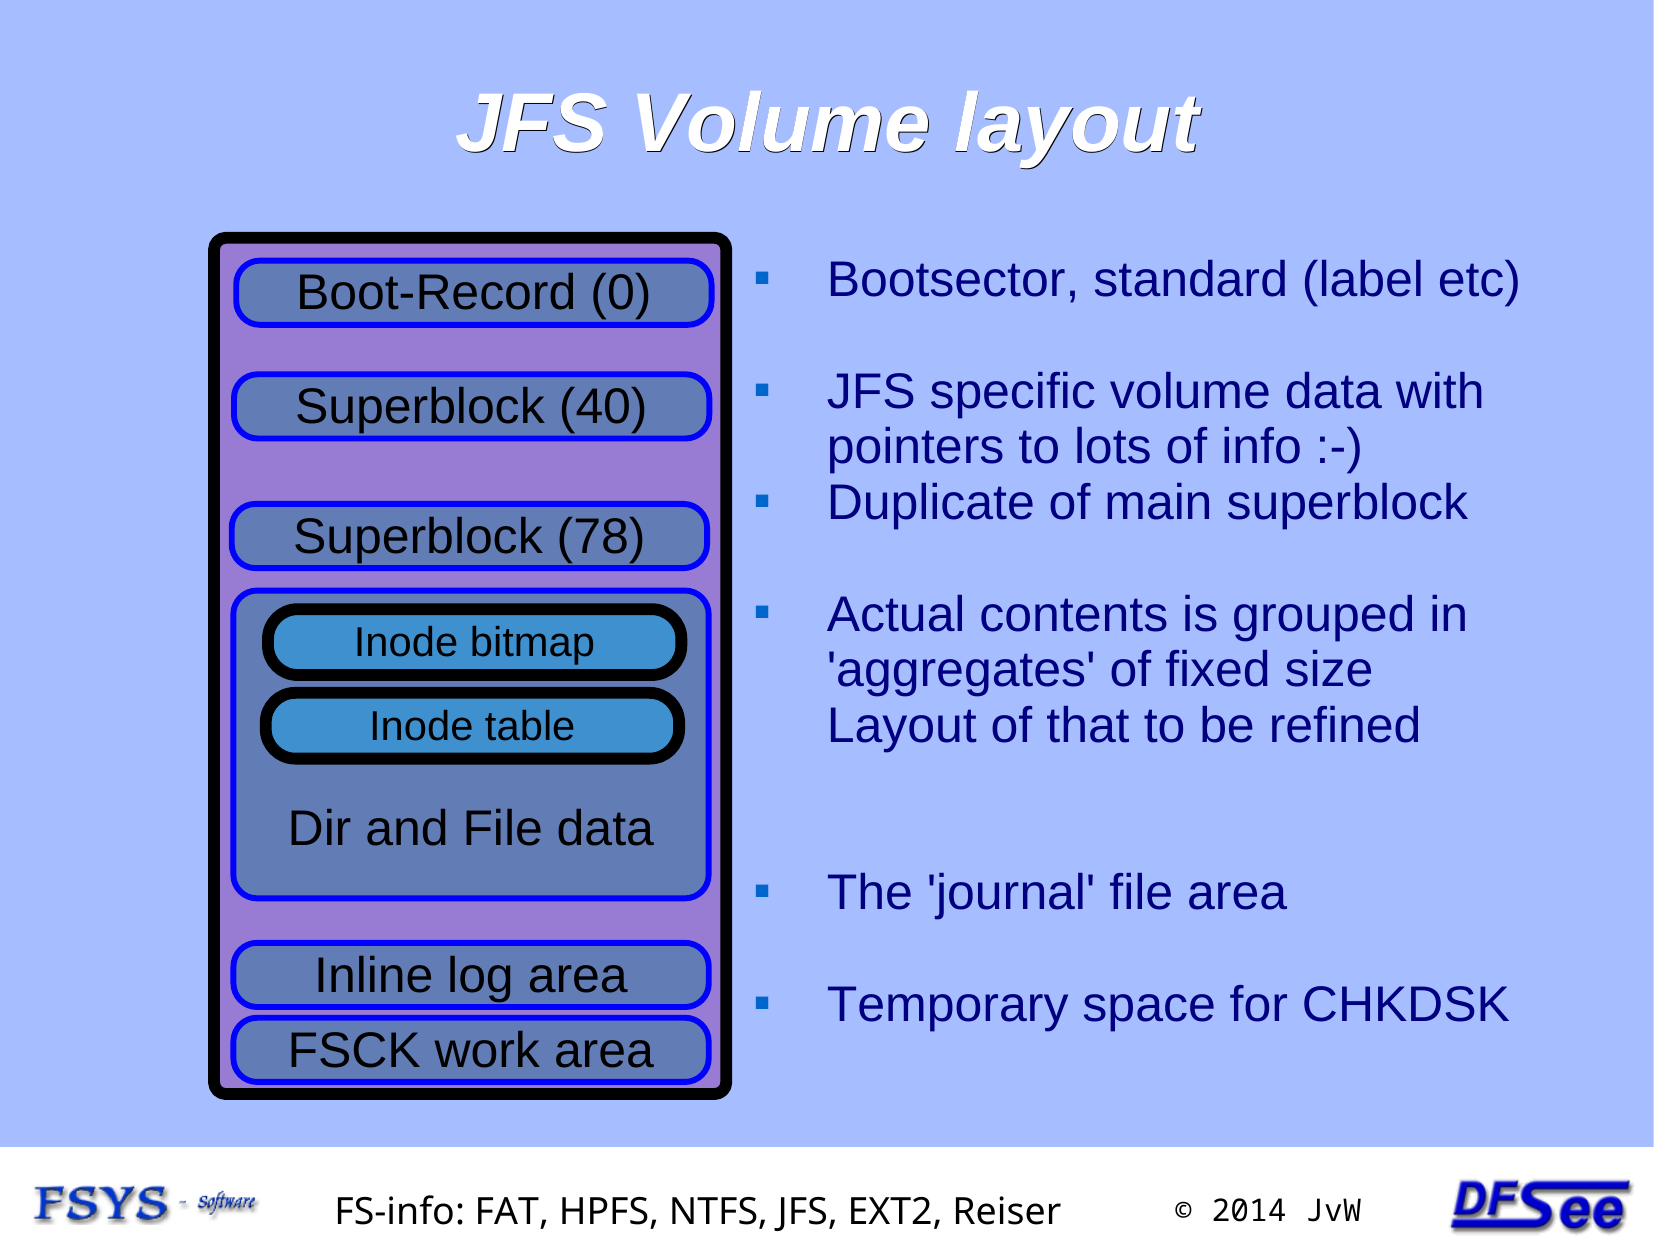

# JFS Volume layout
Bootsector, standard (label etc)
JFS specific volume data with
pointers to lots of info :-)
Duplicate of main superblock
Actual contents is grouped in
'aggregates' of fixed size
Layout of that to be refined
The 'journal' file area
Temporary space for CHKDSK
Boot-Record (0)
Superblock (40)
Superblock (78)
Dir and File data
Inode bitmap
Inode table
Inline log area
FSCK work area